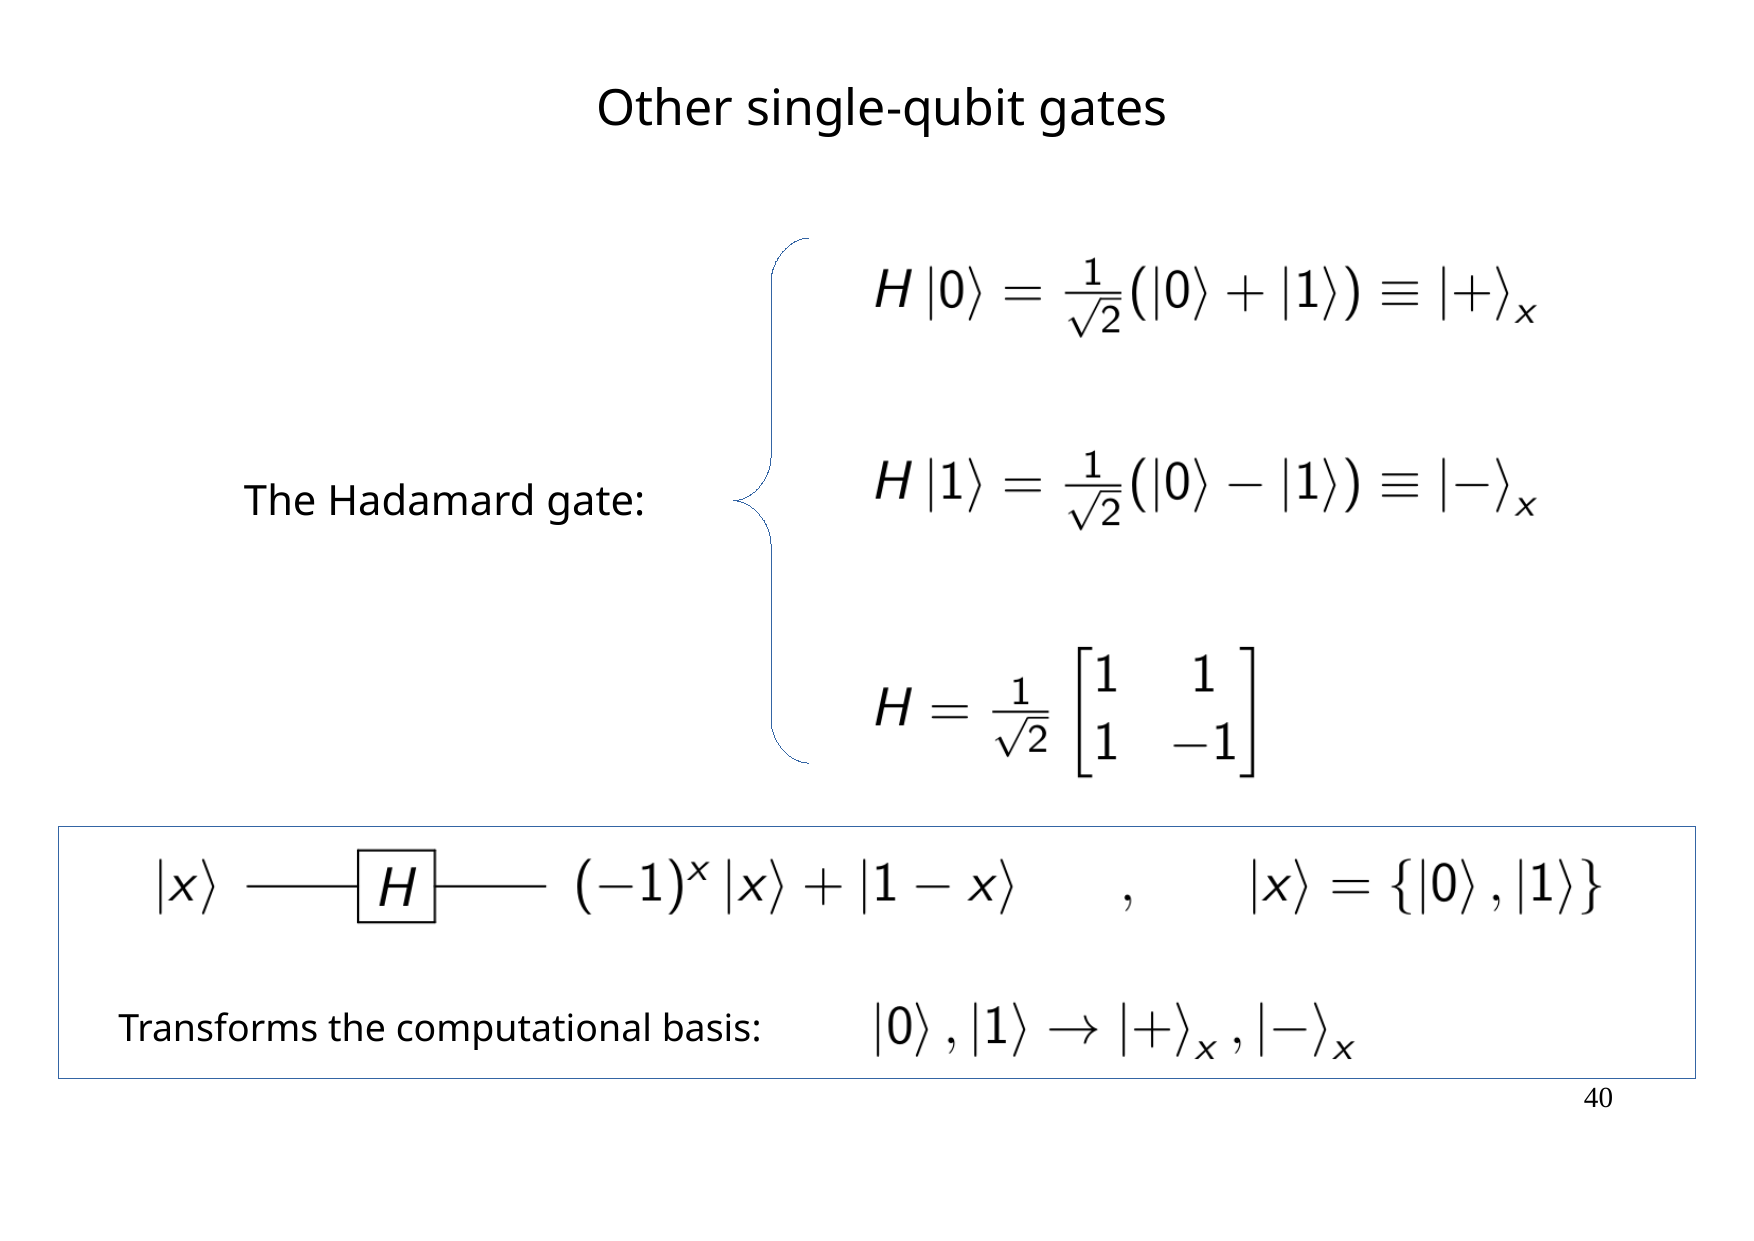

Other single-qubit gates
The Hadamard gate:
Transforms the computational basis:
40